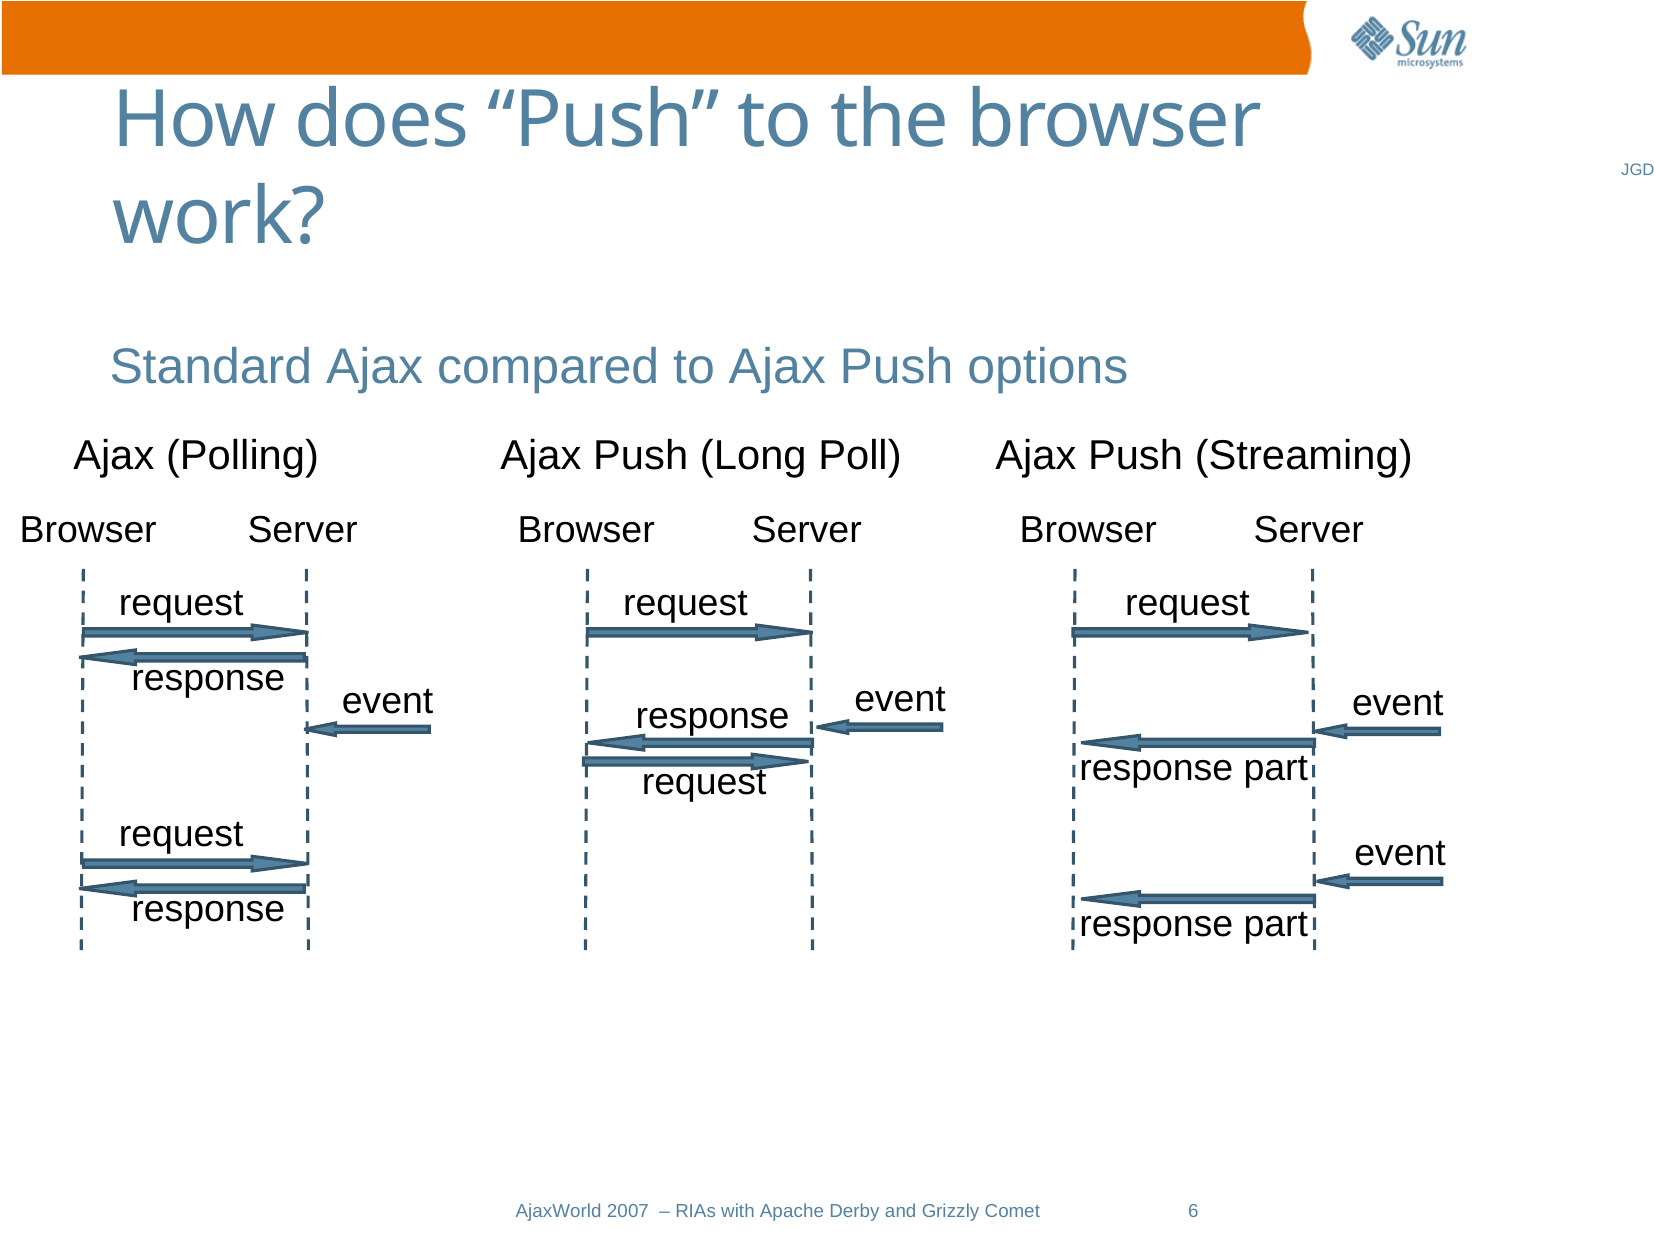

# How does “Push” to the browser work?
Standard Ajax compared to Ajax Push options
Ajax (Polling)
Ajax Push (Long Poll)
Ajax Push (Streaming)
Browser
Server
Browser
Server
Browser
Server
request
request
request
response
event
event
event
response
response part
request
request
event
response
response part